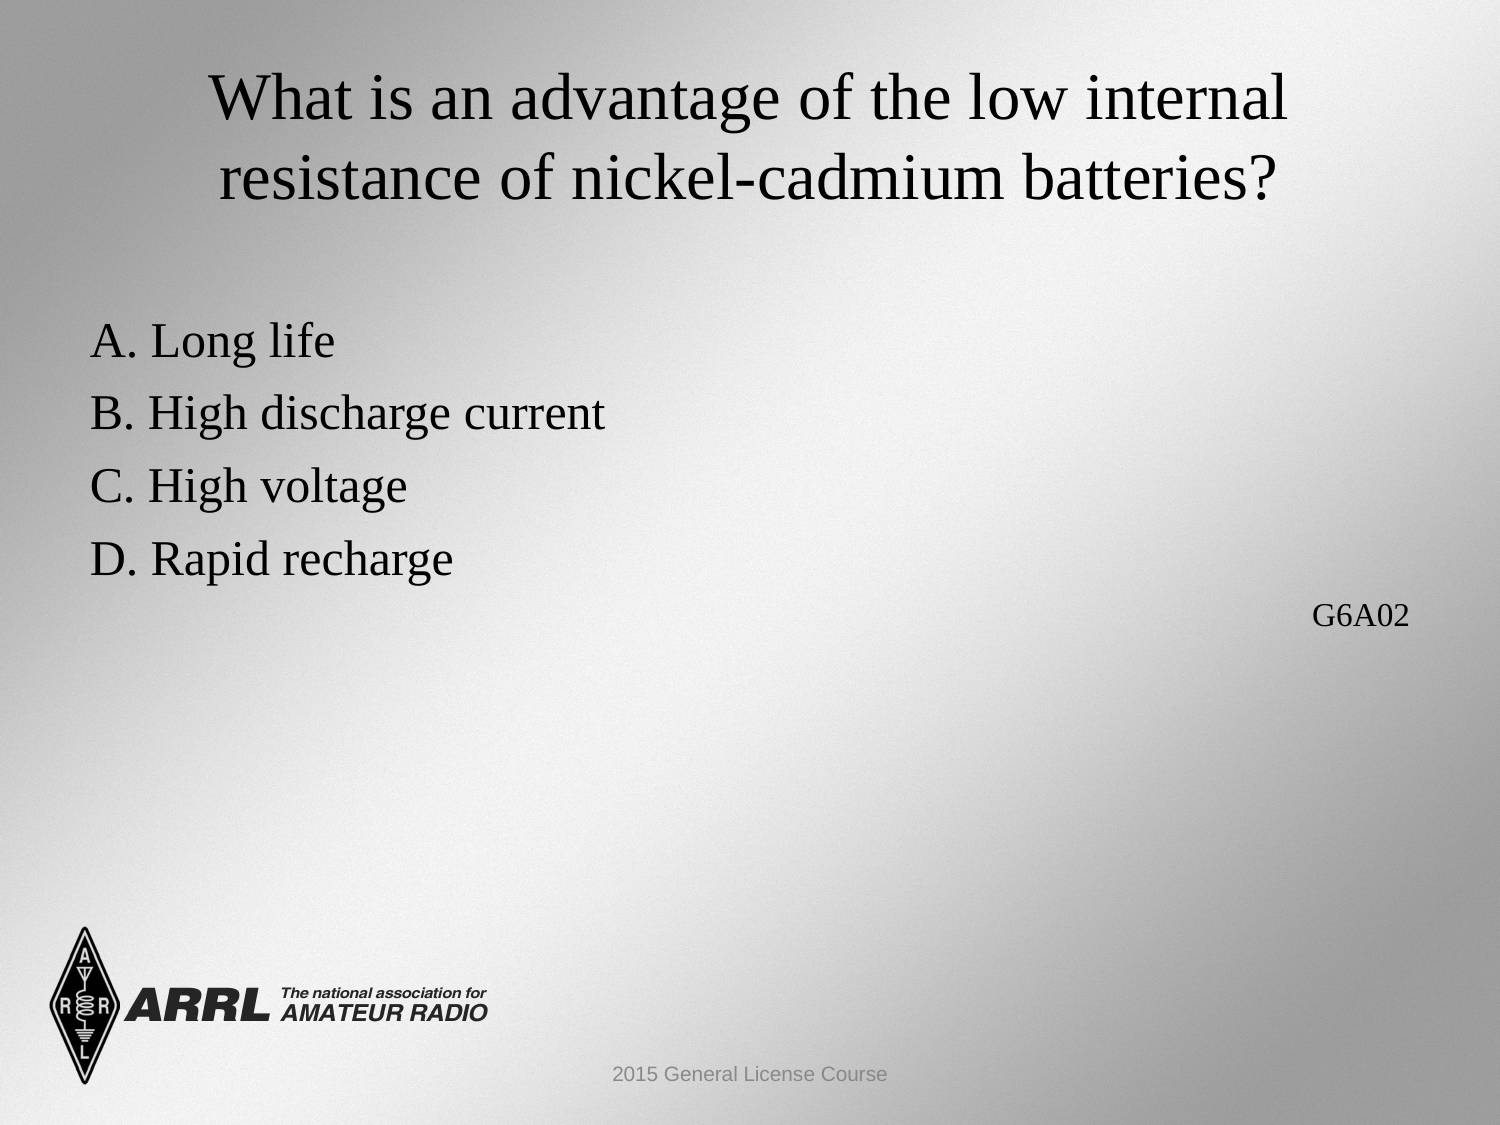

# What is an advantage of the low internal resistance of nickel-cadmium batteries?
A. Long life
B. High discharge current
C. High voltage
D. Rapid recharge
 G6A02
2015 General License Course